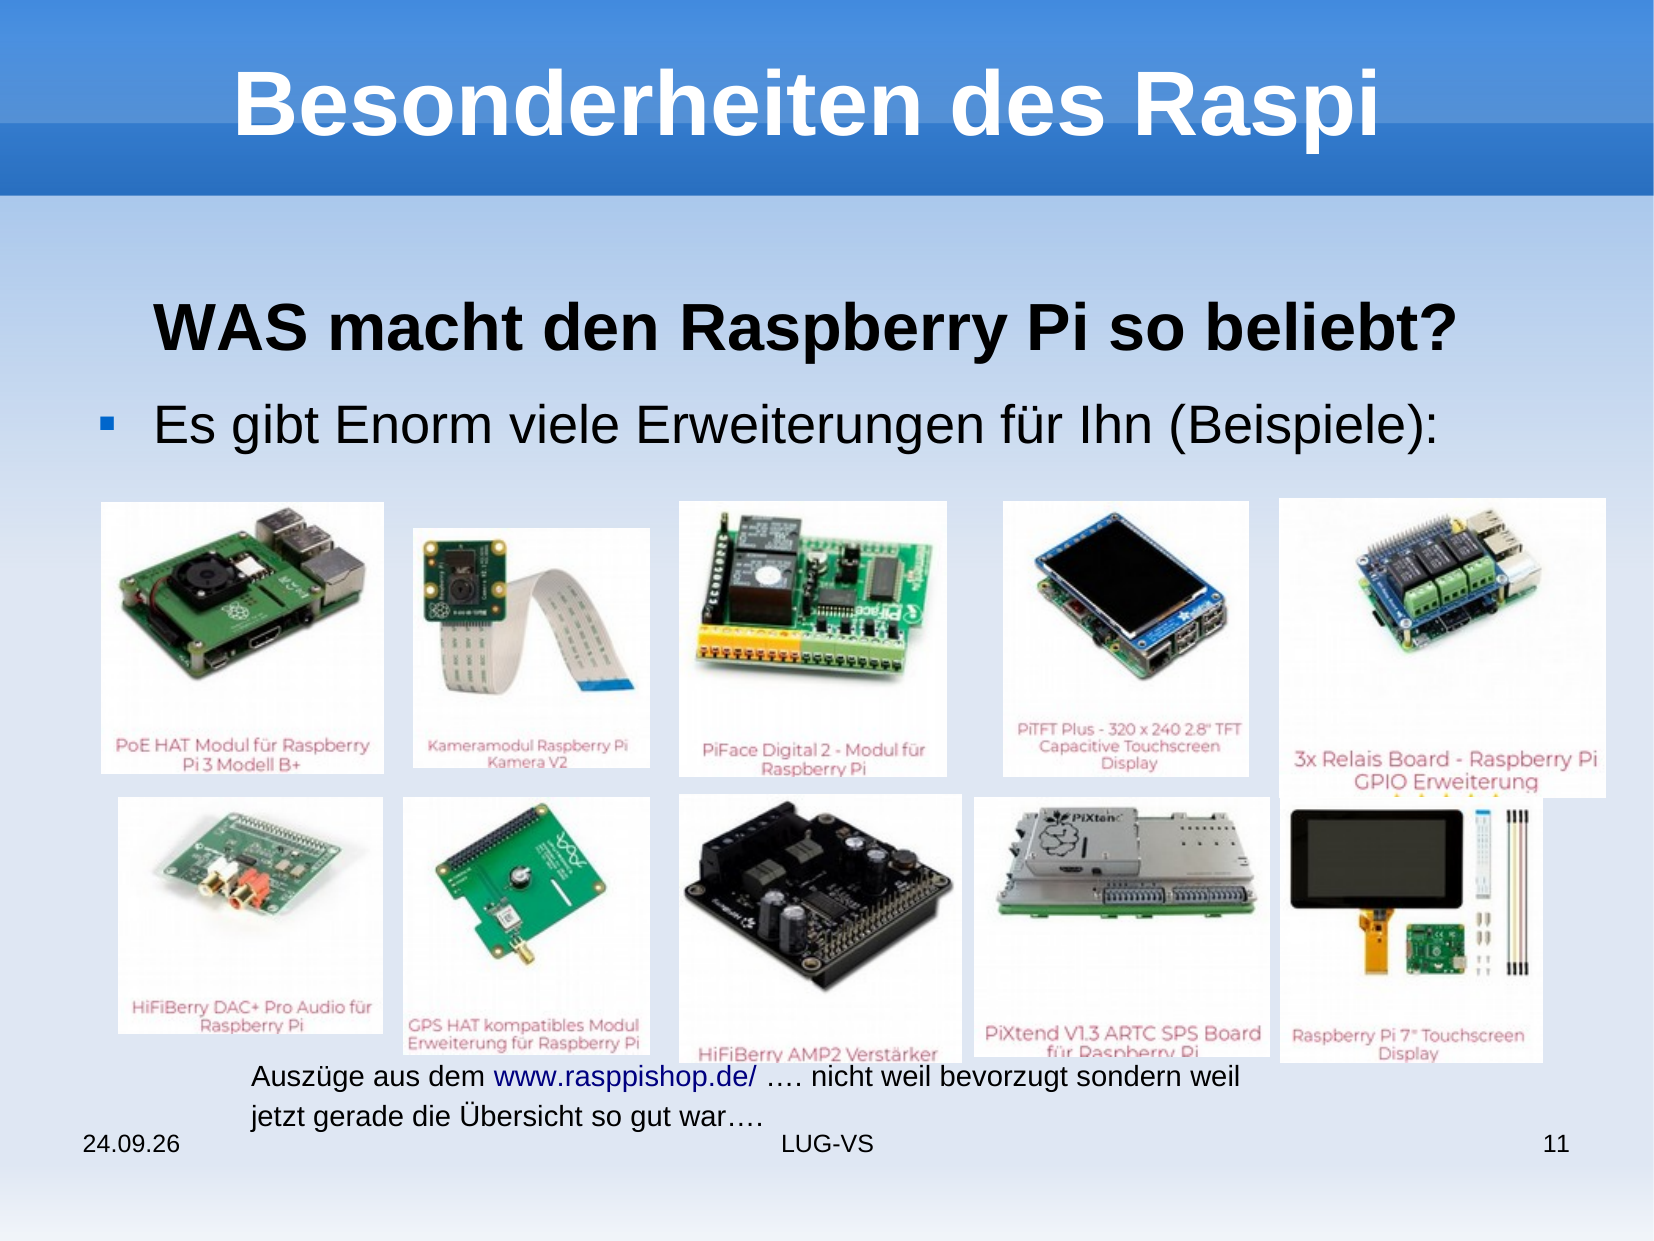

# Besonderheiten des Raspi
WAS macht den Raspberry Pi so beliebt?
Es gibt Enorm viele Erweiterungen für Ihn (Beispiele):
Auszüge aus dem www.rasppishop.de/ …. nicht weil bevorzugt sondern weil
jetzt gerade die Übersicht so gut war….
LUG-VS
11